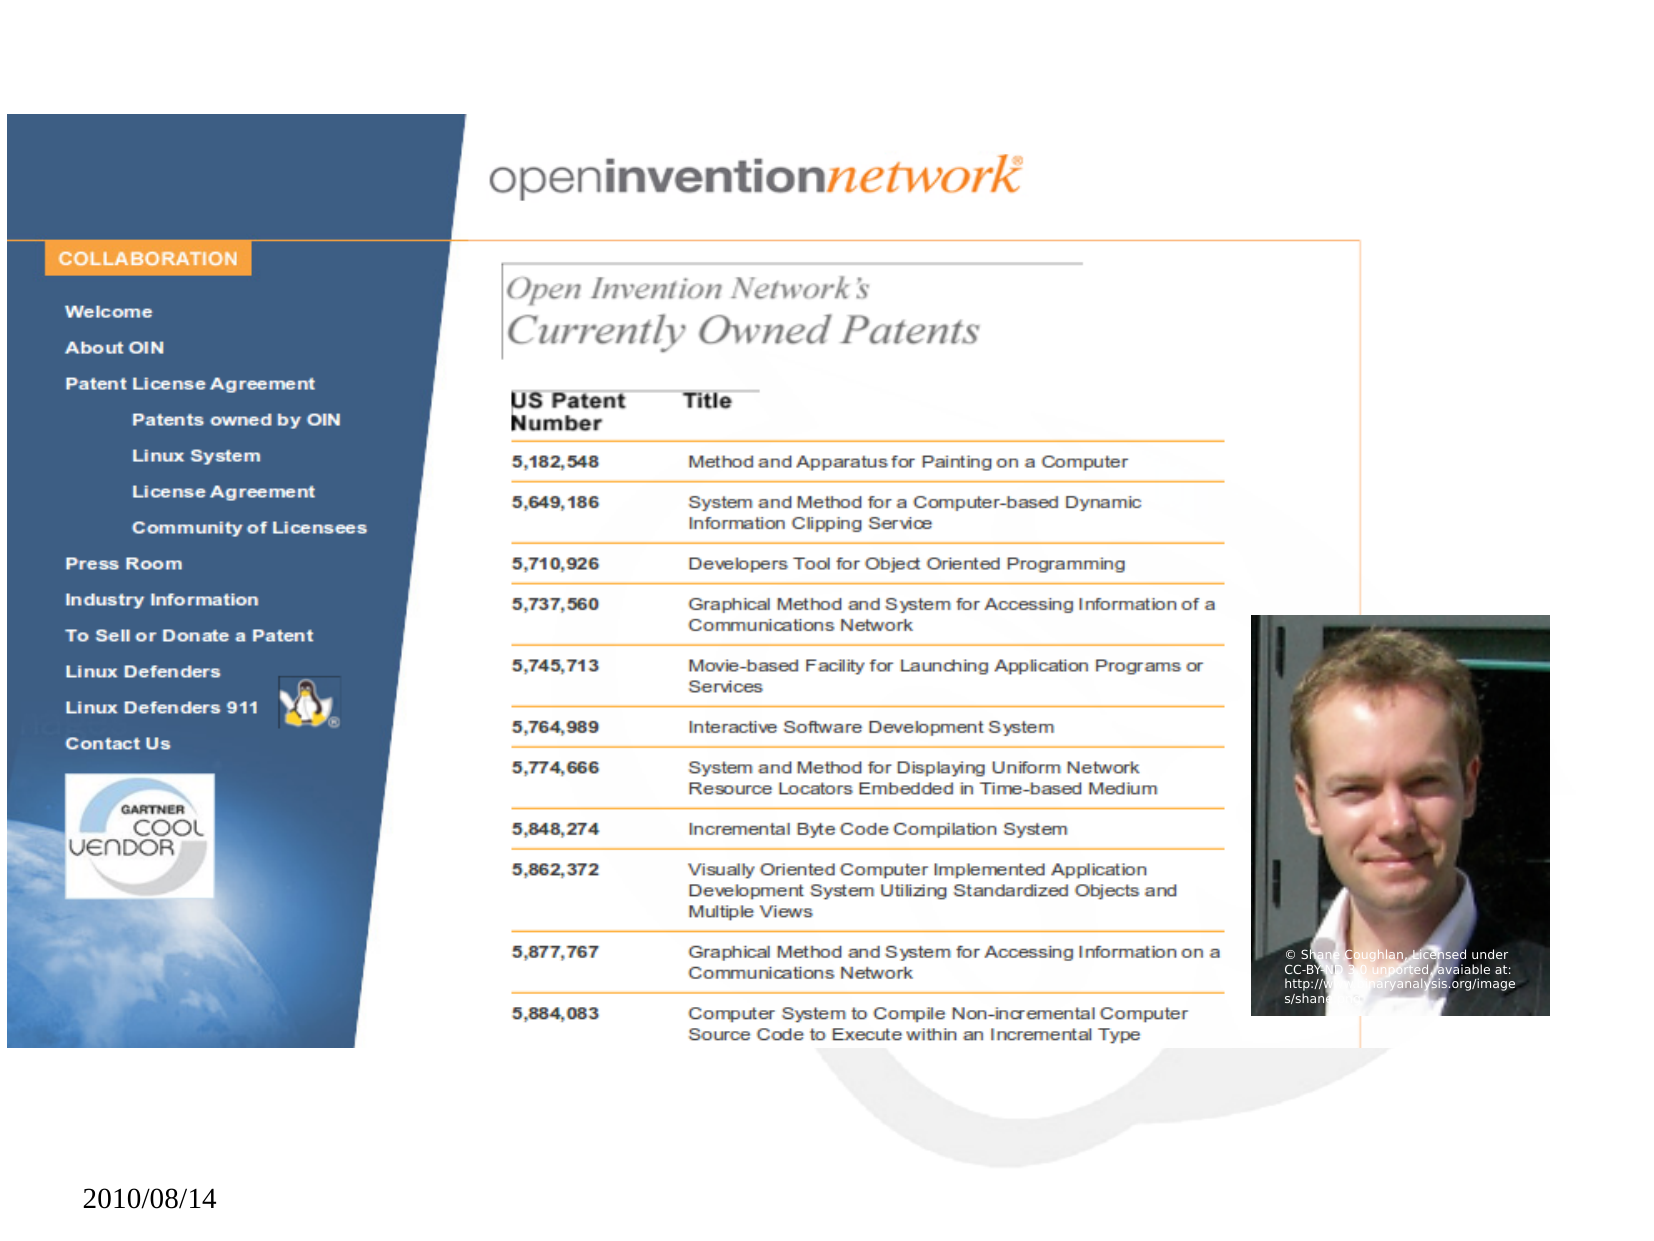

© Shane Coughlan, Licensed under CC-BY-ND 3.0 unported, avaiable at: http://www.binaryanalysis.org/images/shane.png
2010/08/14